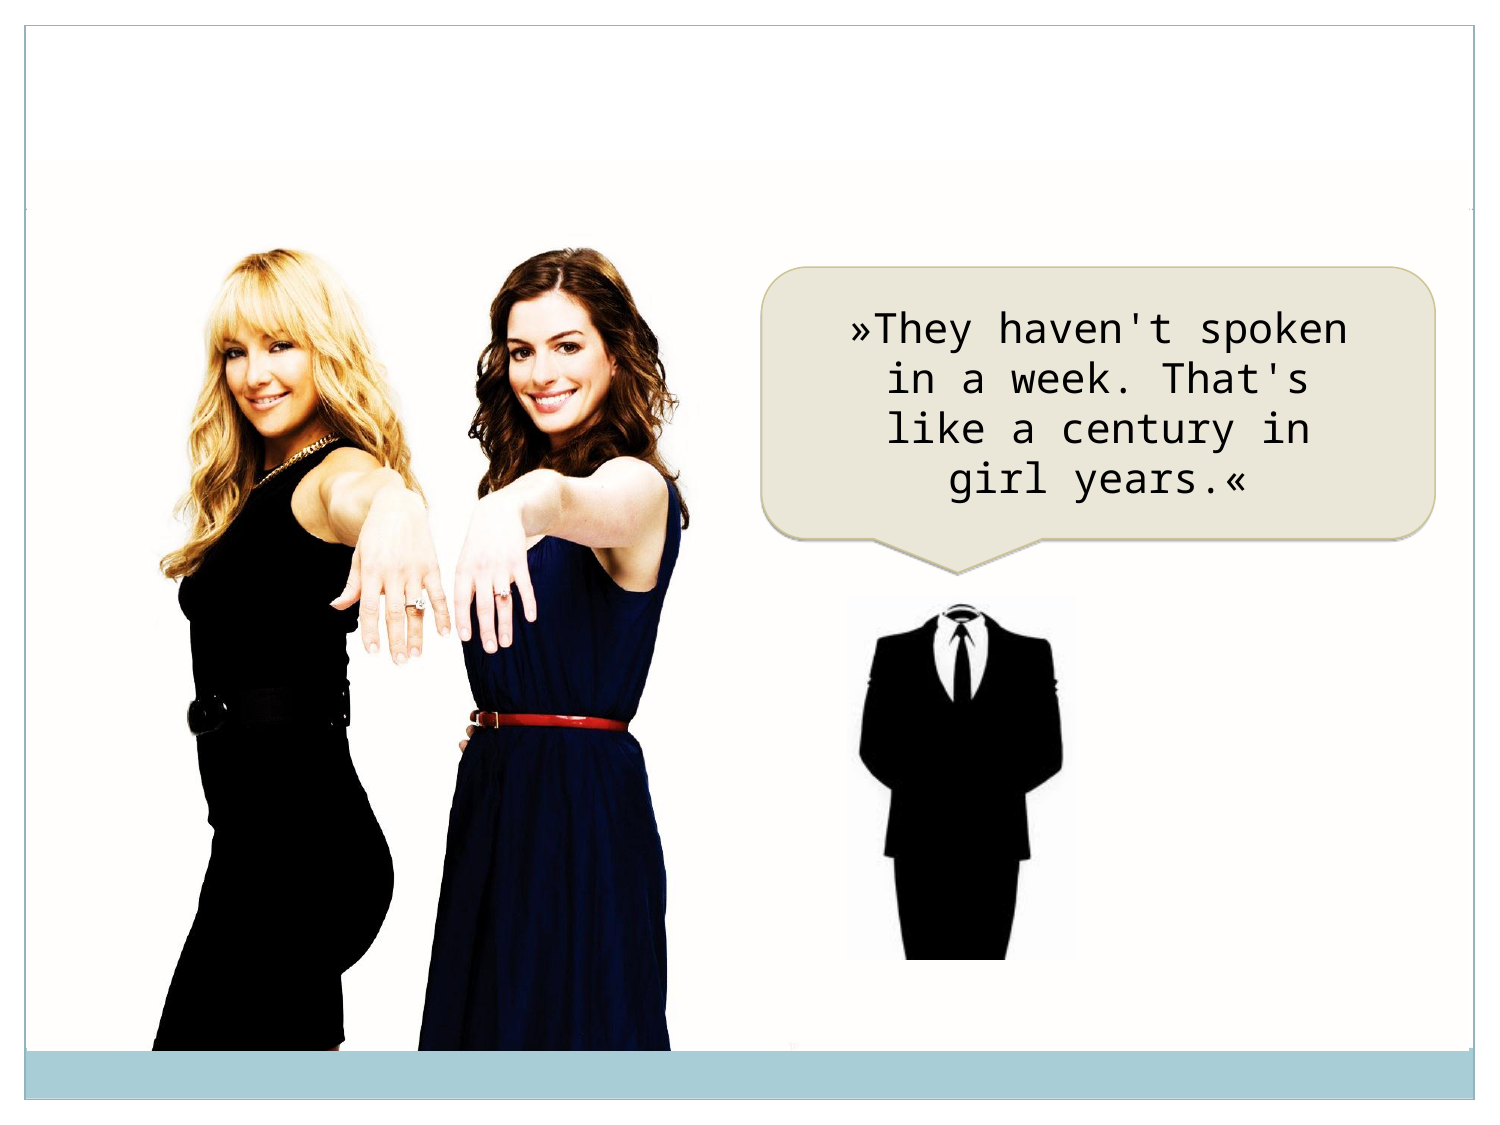

#
»They haven't spoken in a week. That's like a century in girl years.«